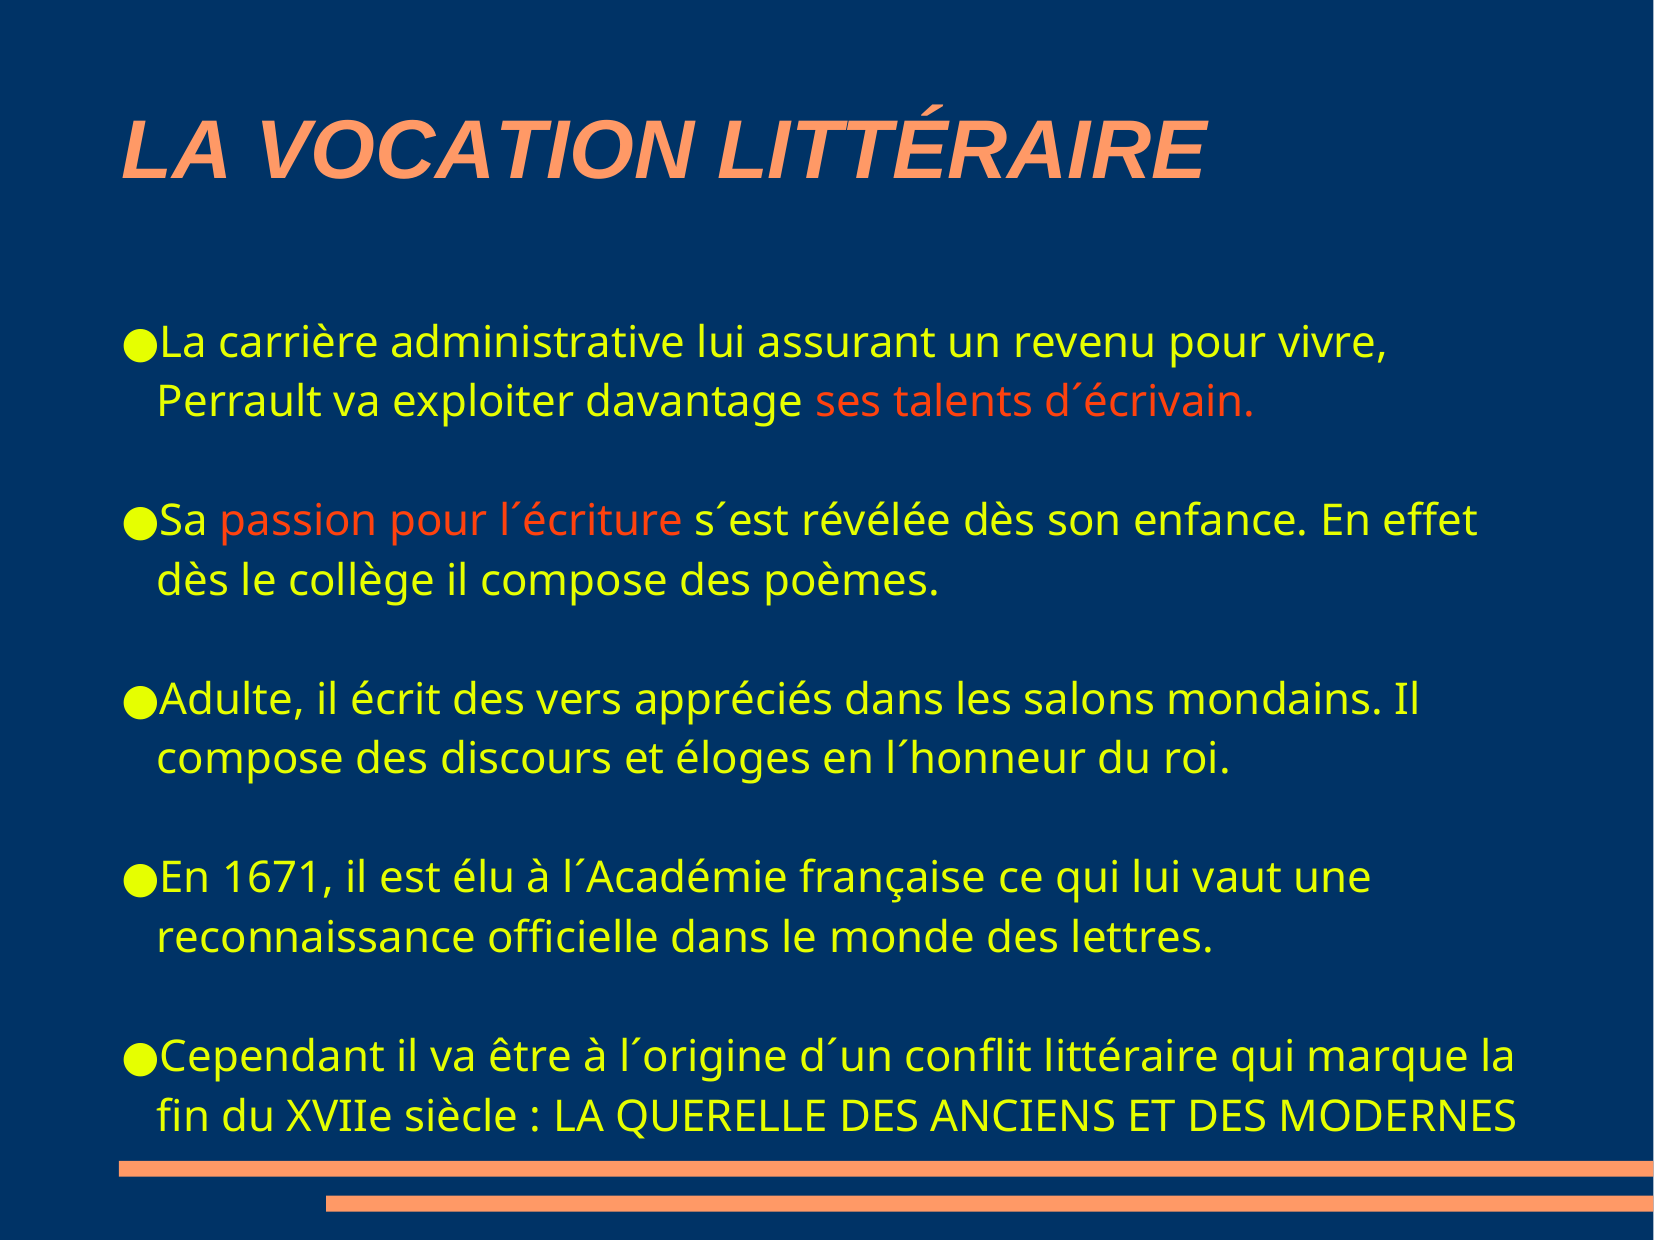

# LA VOCATION LITTÉRAIRE
●La carrière administrative lui assurant un revenu pour vivre, Perrault va exploiter davantage ses talents d´écrivain.
●Sa passion pour l´écriture s´est révélée dès son enfance. En effet dès le collège il compose des poèmes.
●Adulte, il écrit des vers appréciés dans les salons mondains. Il compose des discours et éloges en l´honneur du roi.
●En 1671, il est élu à l´Académie française ce qui lui vaut une reconnaissance officielle dans le monde des lettres.
●Cependant il va être à l´origine d´un conflit littéraire qui marque la fin du XVIIe siècle : LA QUERELLE DES ANCIENS ET DES MODERNES